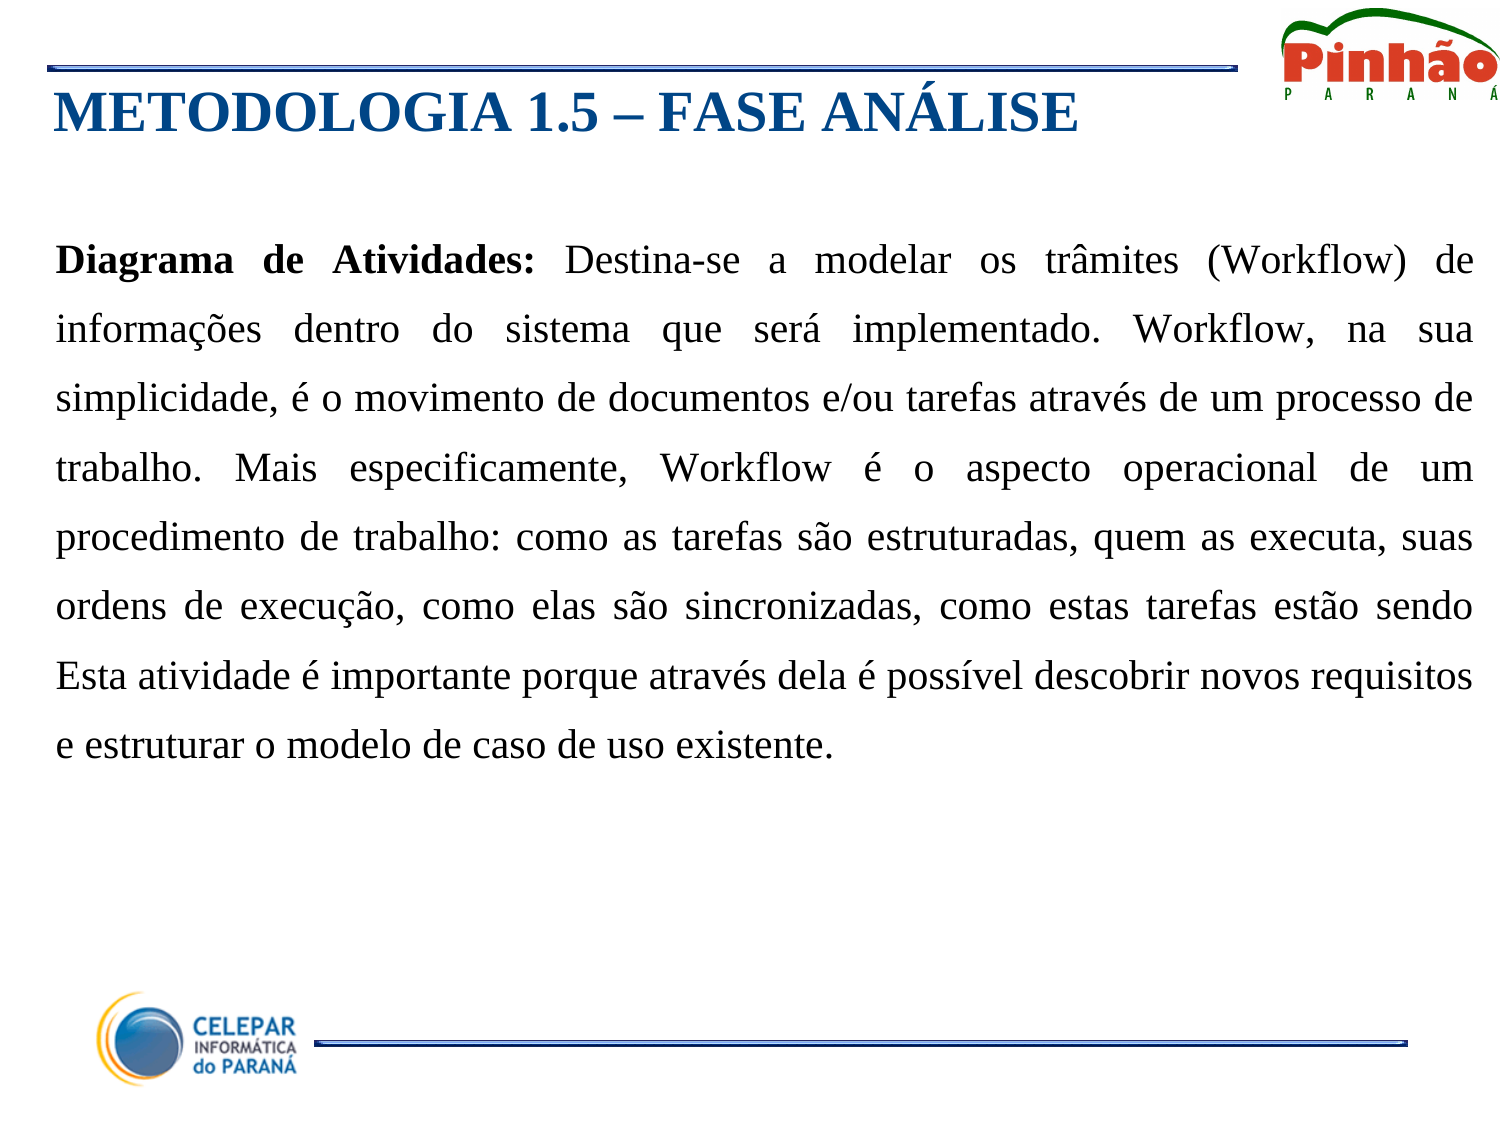

METODOLOGIA 1.5 – FASE ANÁLISE
Diagrama de Atividades: Destina-se a modelar os trâmites (Workflow) de informações dentro do sistema que será implementado. Workflow, na sua simplicidade, é o movimento de documentos e/ou tarefas através de um processo de trabalho. Mais especificamente, Workflow é o aspecto operacional de um procedimento de trabalho: como as tarefas são estruturadas, quem as executa, suas ordens de execução, como elas são sincronizadas, como estas tarefas estão sendo Esta atividade é importante porque através dela é possível descobrir novos requisitos e estruturar o modelo de caso de uso existente.